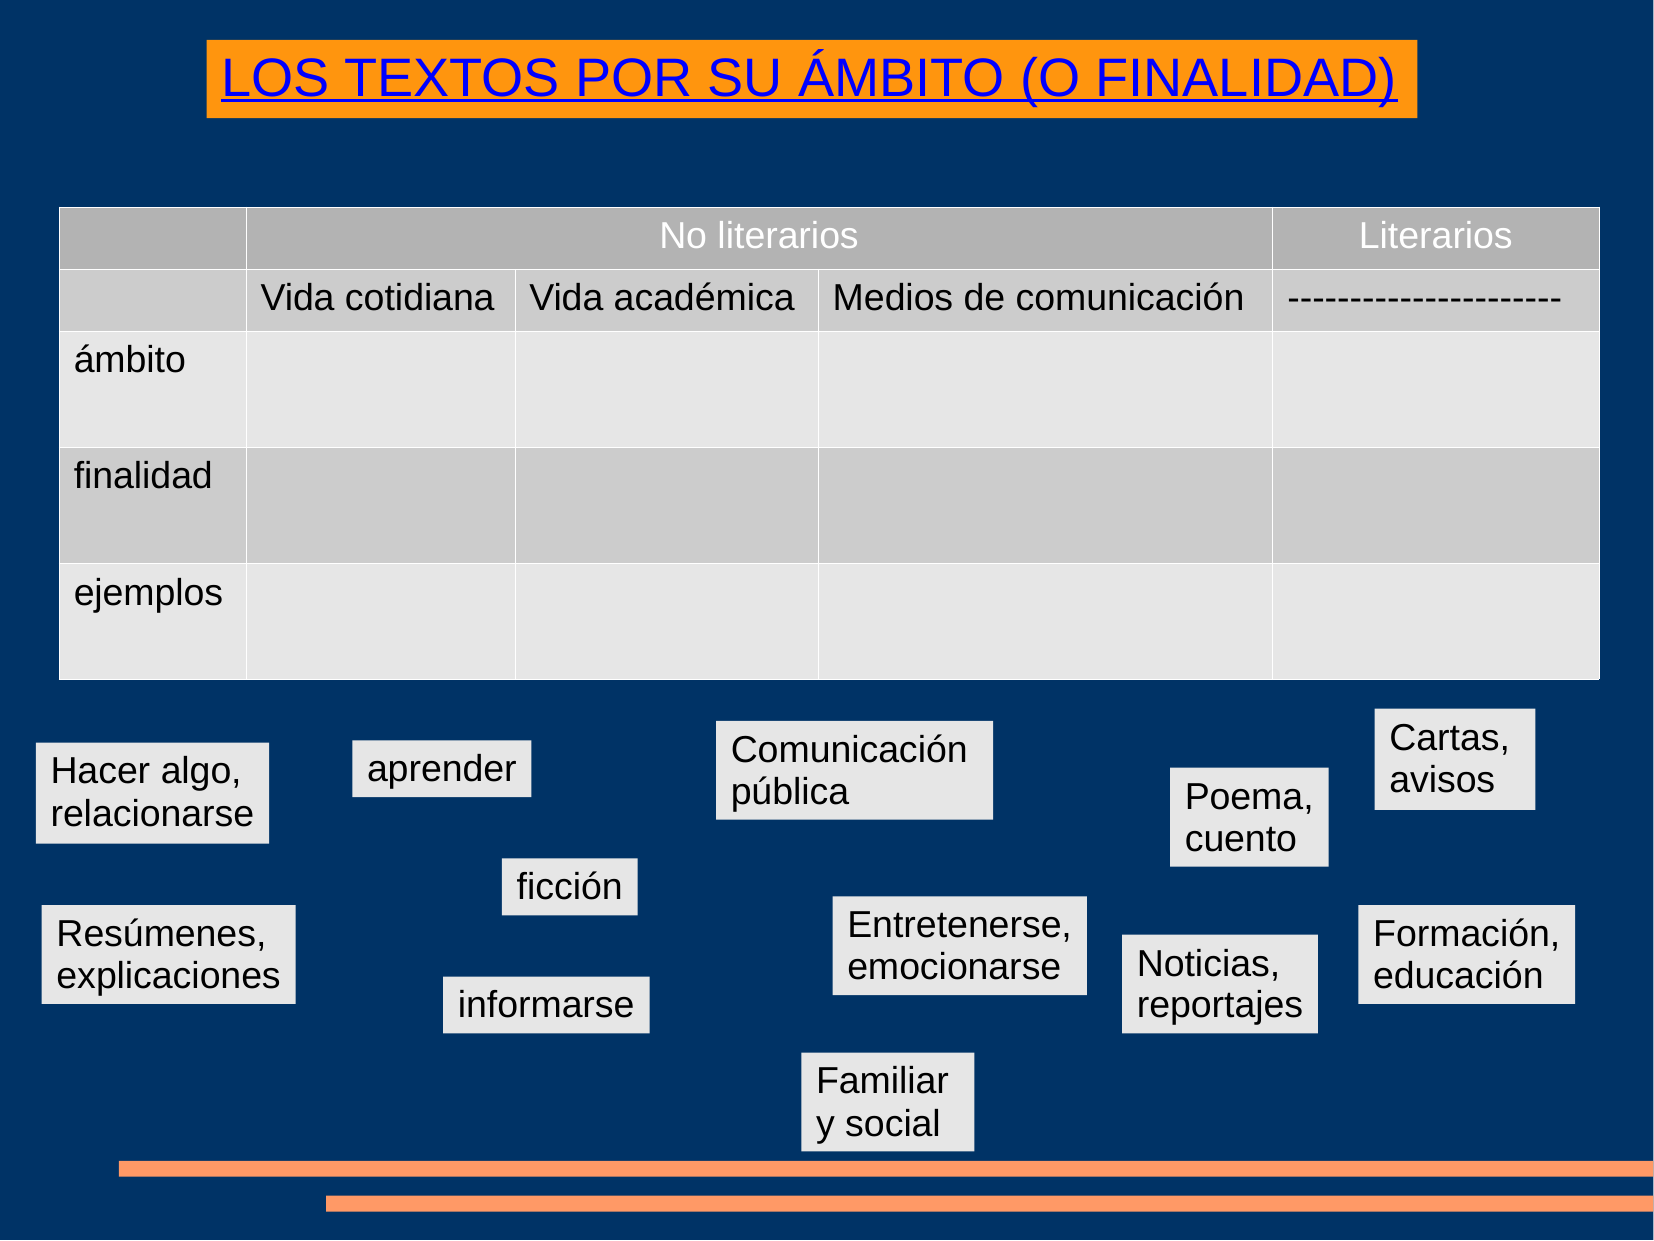

LOS TEXTOS POR SU ÁMBITO (O FINALIDAD)
| | No literarios | | | Literarios |
| --- | --- | --- | --- | --- |
| | Vida cotidiana | Vida académica | Medios de comunicación | ---------------------- |
| ámbito | | | | |
| finalidad | | | | |
| ejemplos | | | | |
Cartas,
avisos
Comunicación
pública
aprender
Hacer algo,
relacionarse
Poema,
cuento
ficción
Entretenerse,
emocionarse
Resúmenes,
explicaciones
Formación,
educación
Noticias,
reportajes
informarse
Familiar
y social